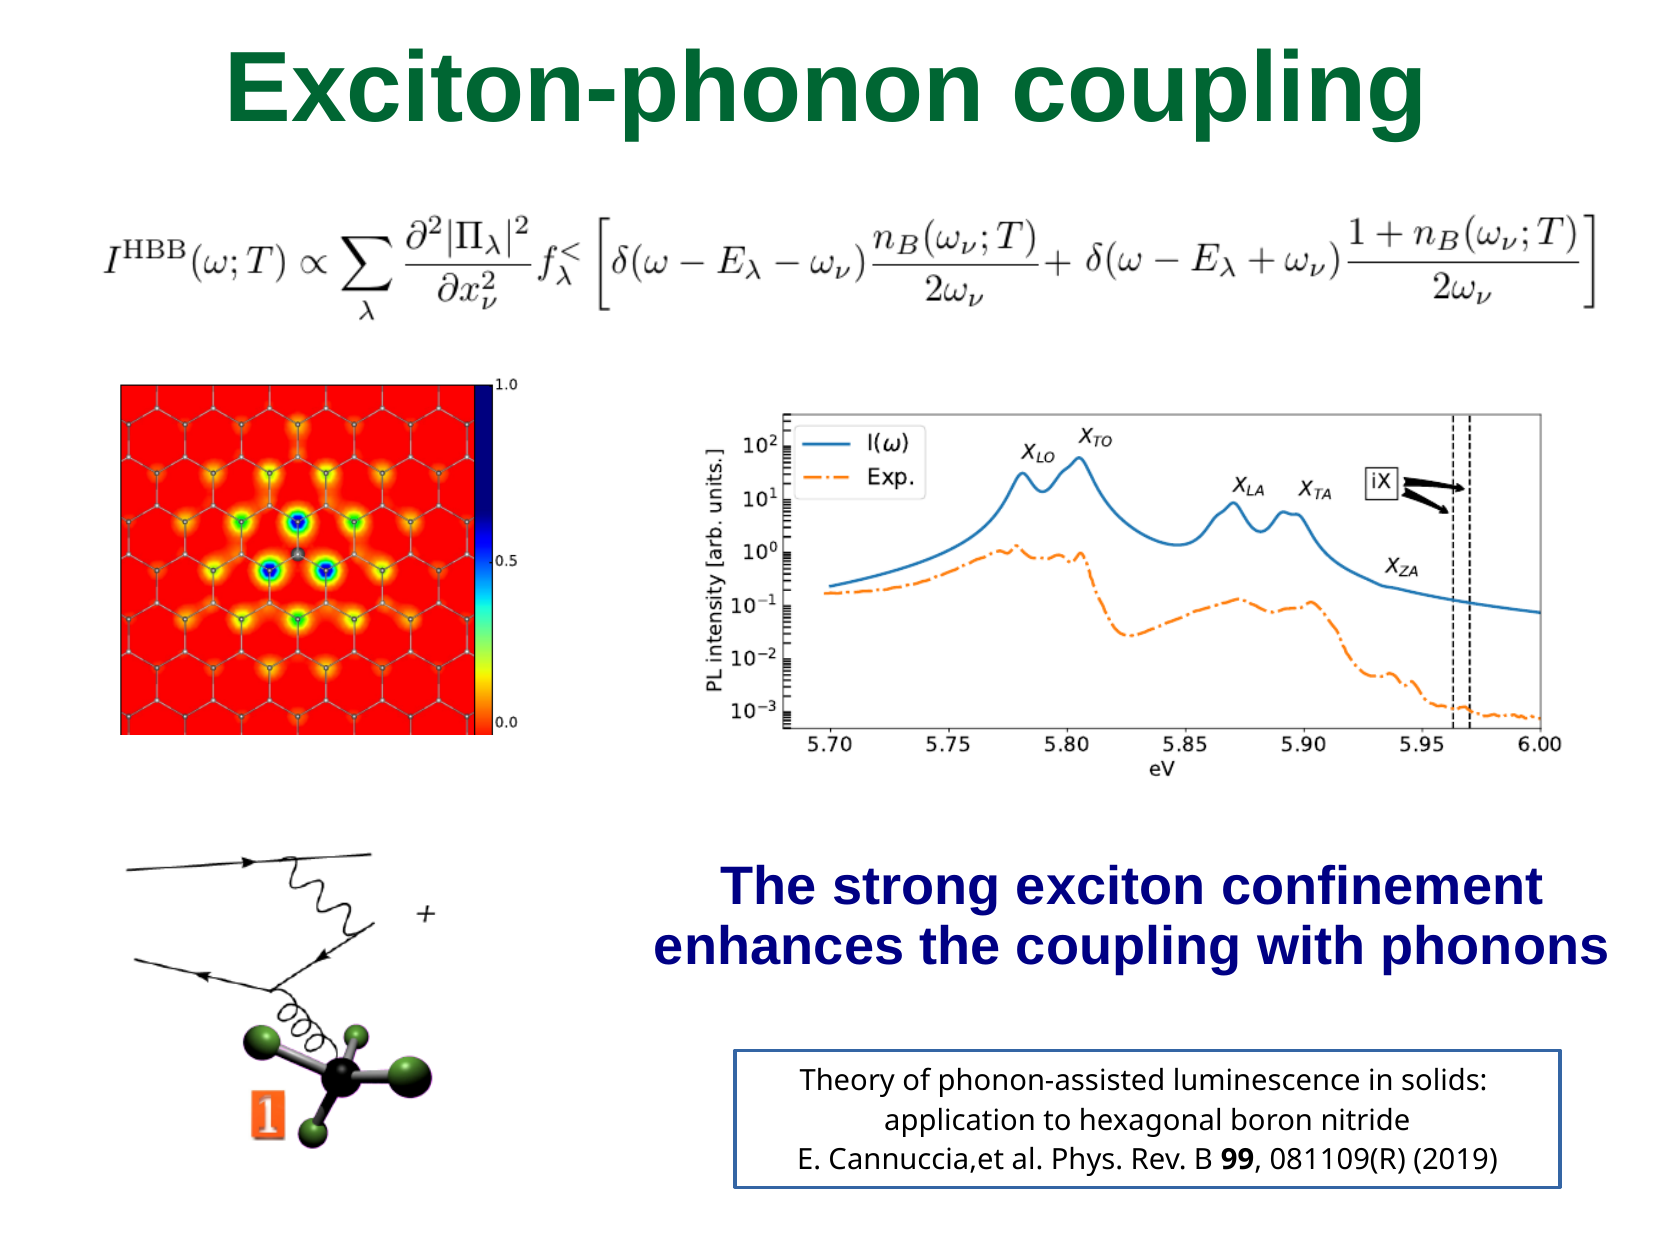

# Exciton-phonon coupling
The strong exciton confinement enhances the coupling with phonons
Theory of phonon-assisted luminescence in solids:
application to hexagonal boron nitride
E. Cannuccia,et al. Phys. Rev. B 99, 081109(R) (2019)